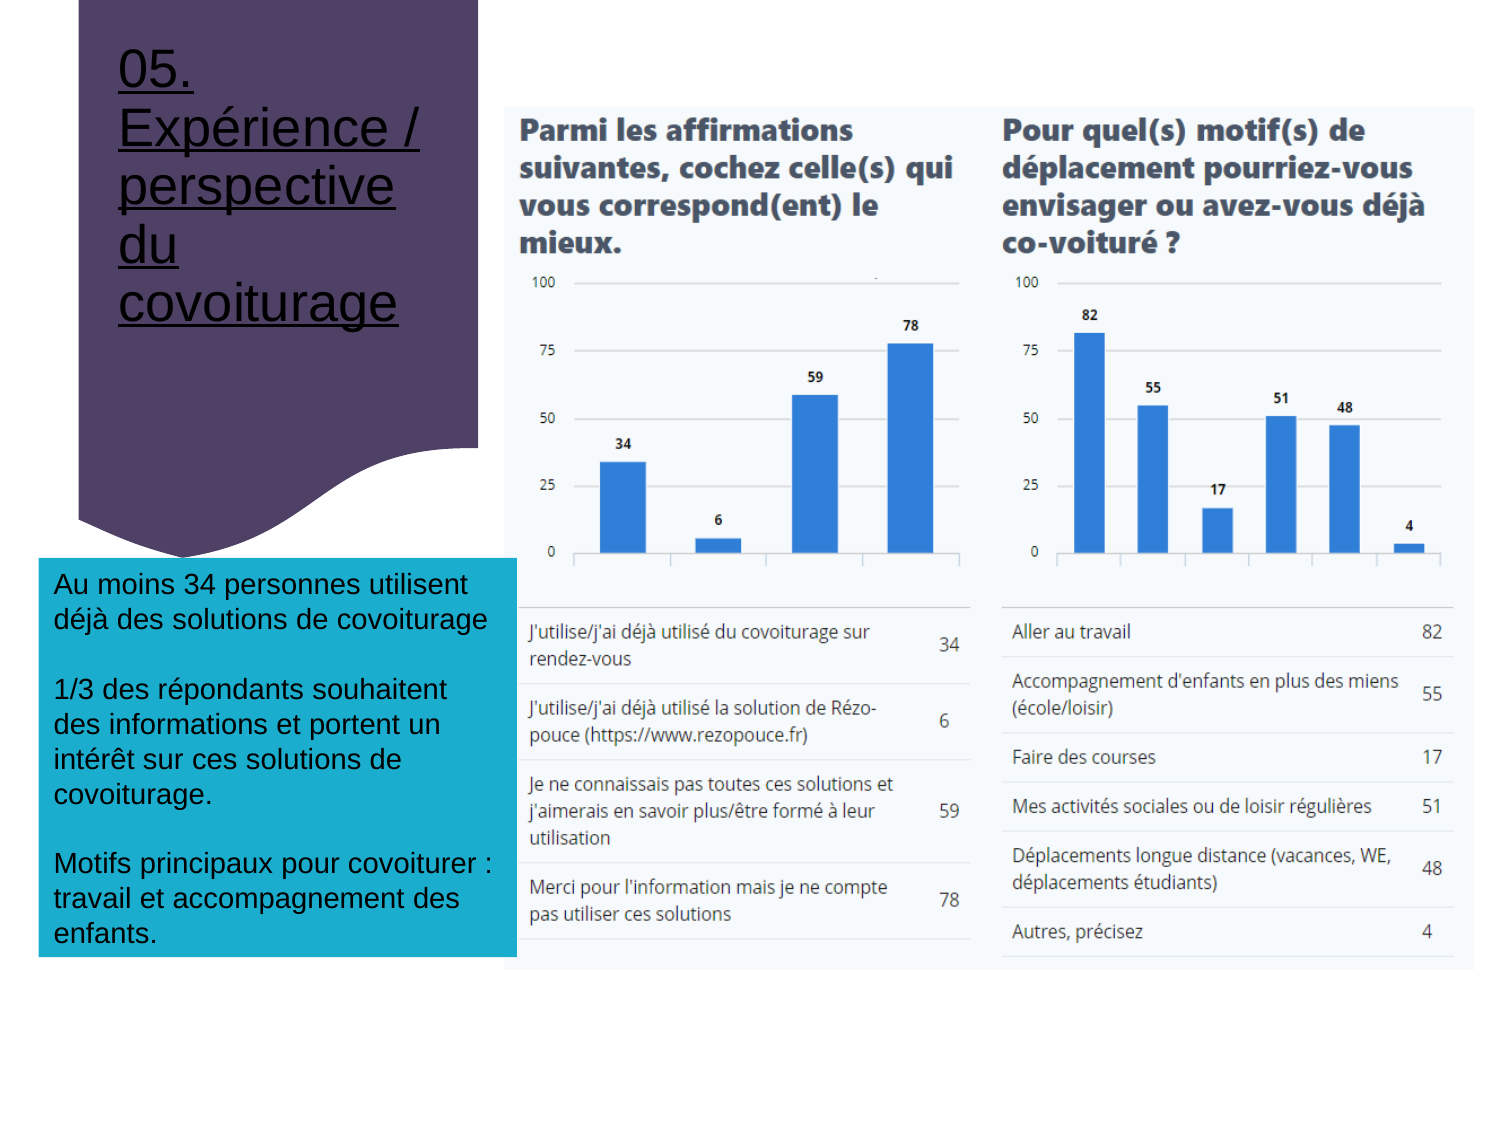

05. Expérience / perspective du covoiturage
Au moins 34 personnes utilisent déjà des solutions de covoiturage
1/3 des répondants souhaitent des informations et portent un intérêt sur ces solutions de covoiturage.
Motifs principaux pour covoiturer : travail et accompagnement des enfants.